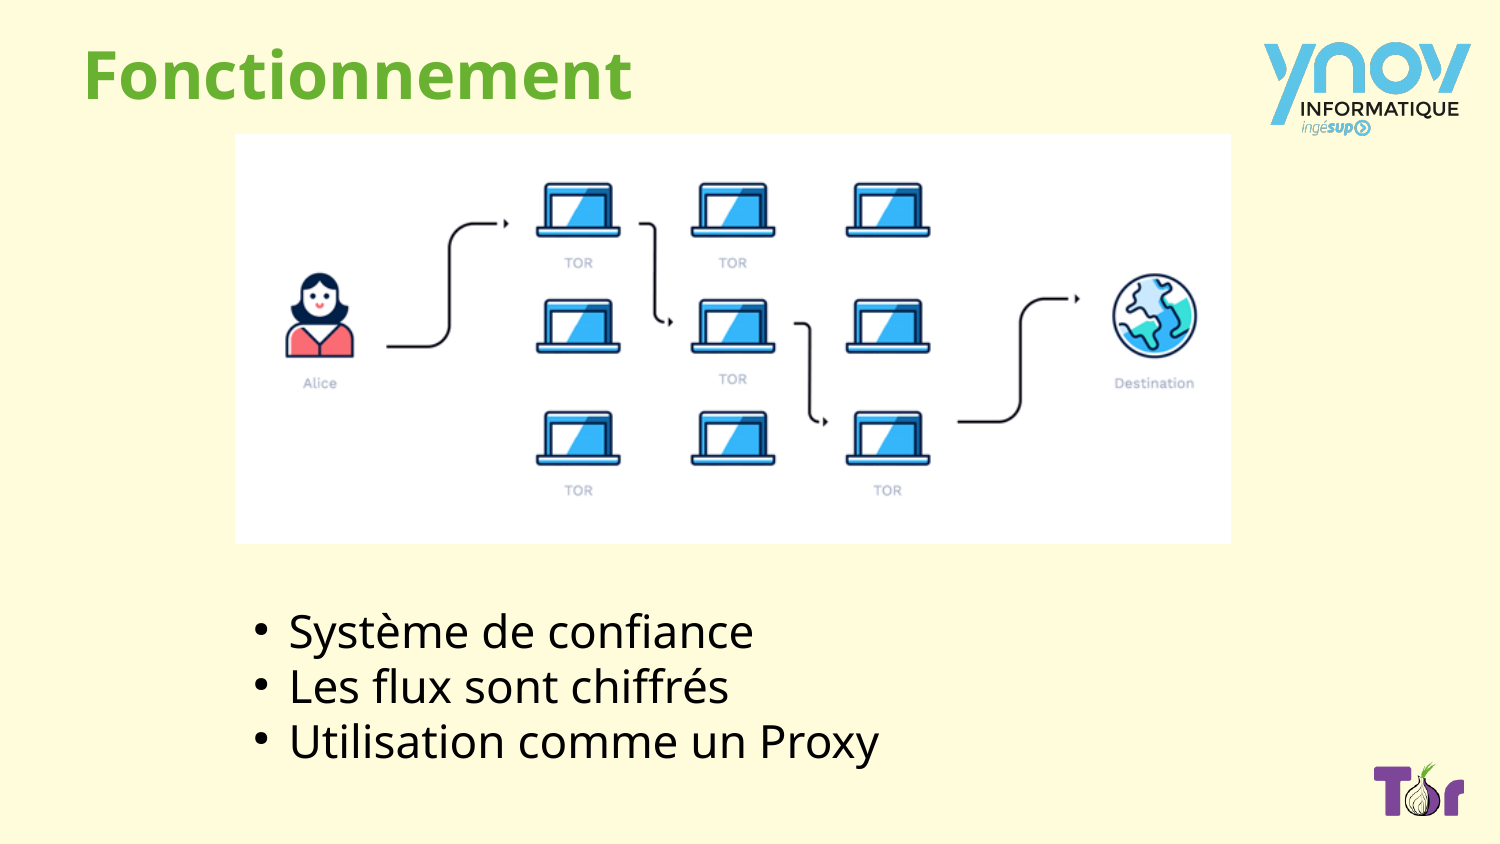

Fonctionnement
Système de confiance
Les flux sont chiffrés
Utilisation comme un Proxy